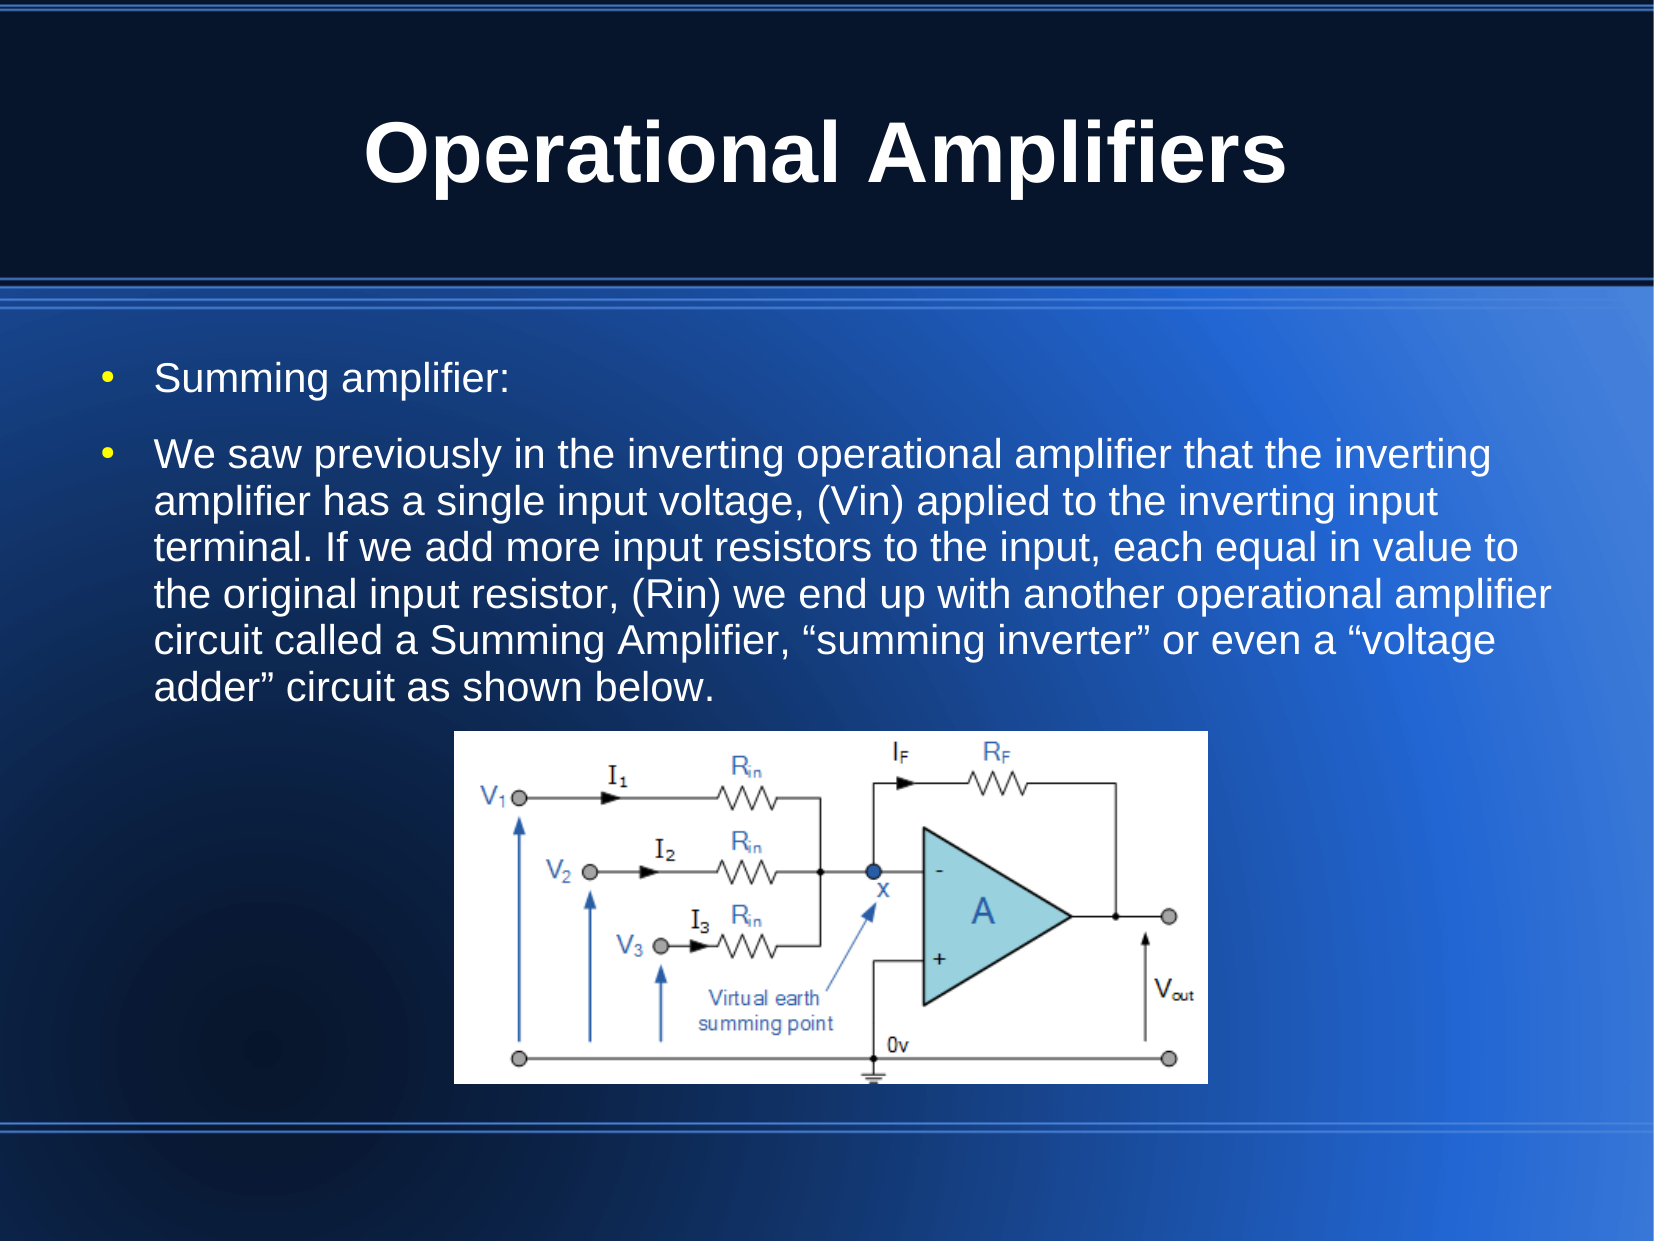

# Operational Amplifiers
Summing amplifier:
We saw previously in the inverting operational amplifier that the inverting amplifier has a single input voltage, (Vin) applied to the inverting input terminal. If we add more input resistors to the input, each equal in value to the original input resistor, (Rin) we end up with another operational amplifier circuit called a Summing Amplifier, “summing inverter” or even a “voltage adder” circuit as shown below.